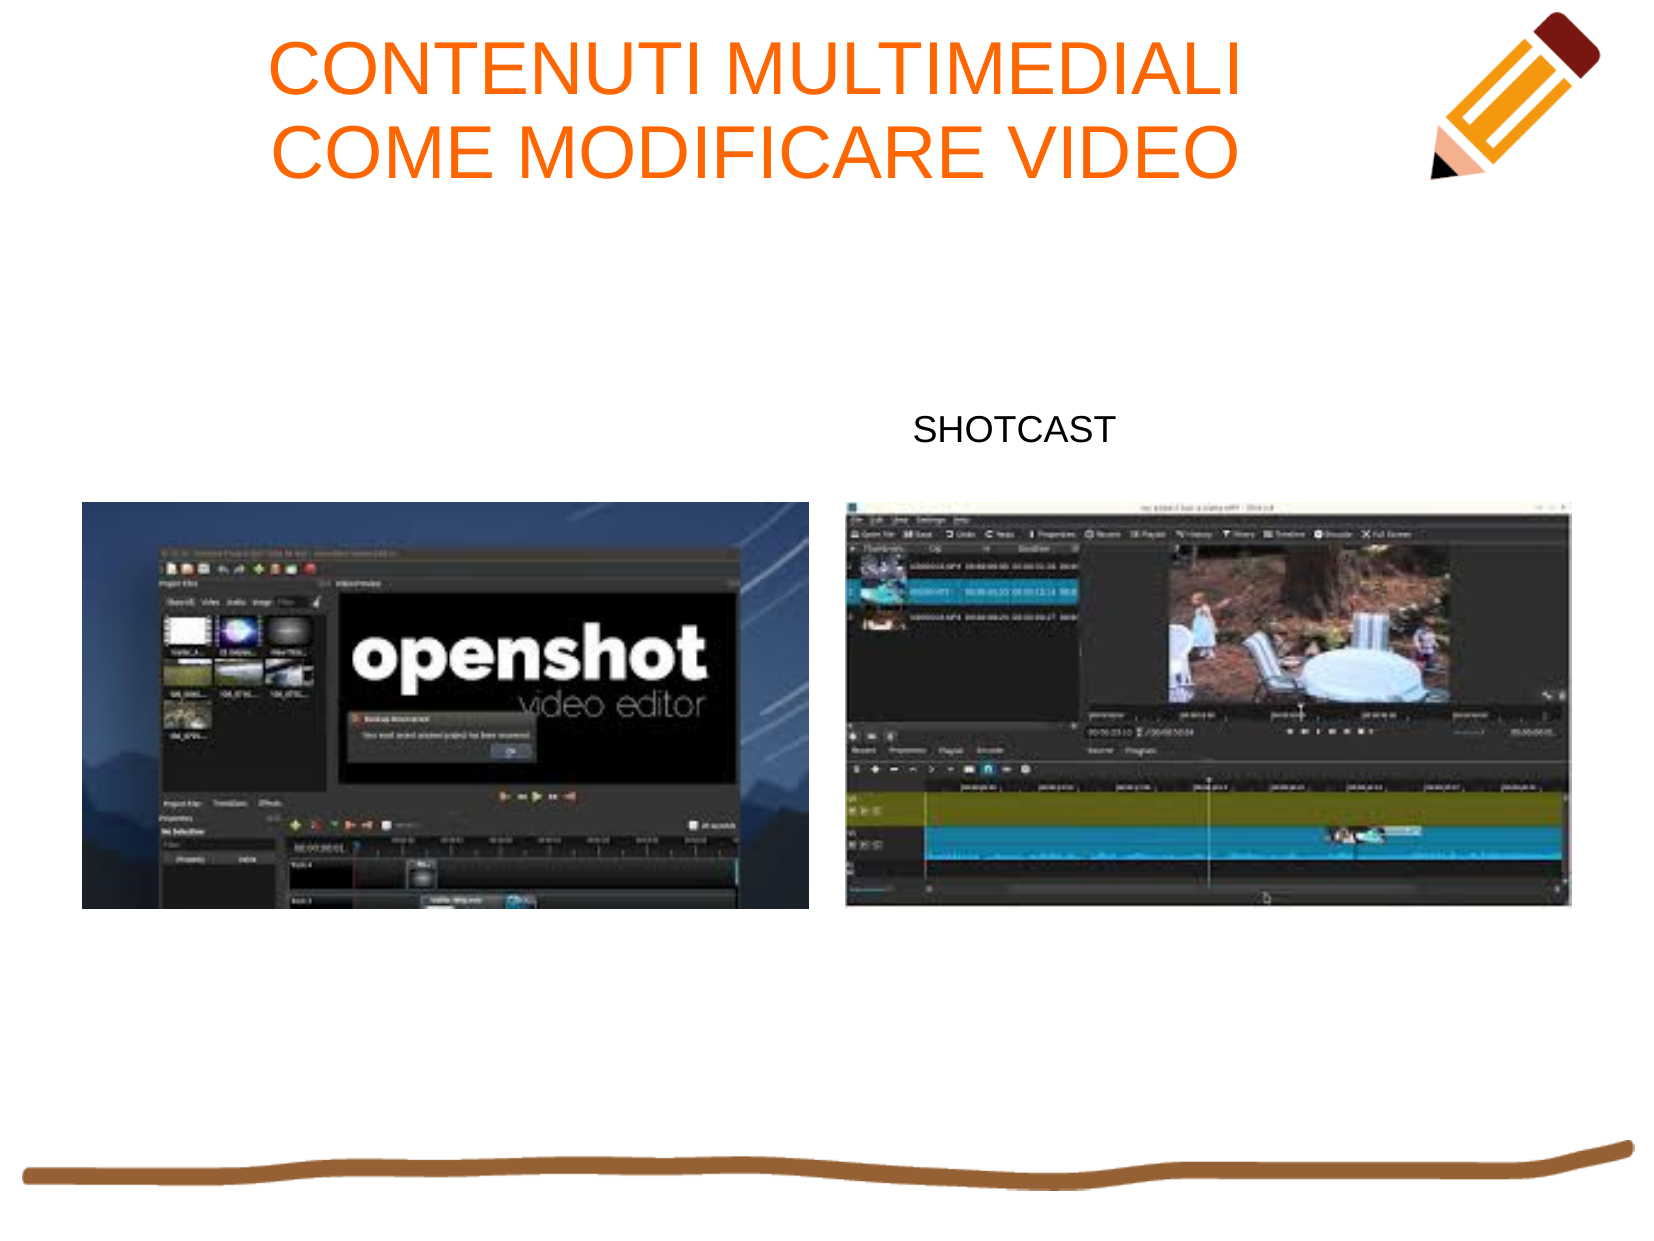

# CONTENUTI MULTIMEDIALI COME MODIFICARE VIDEO
SHOTCAST